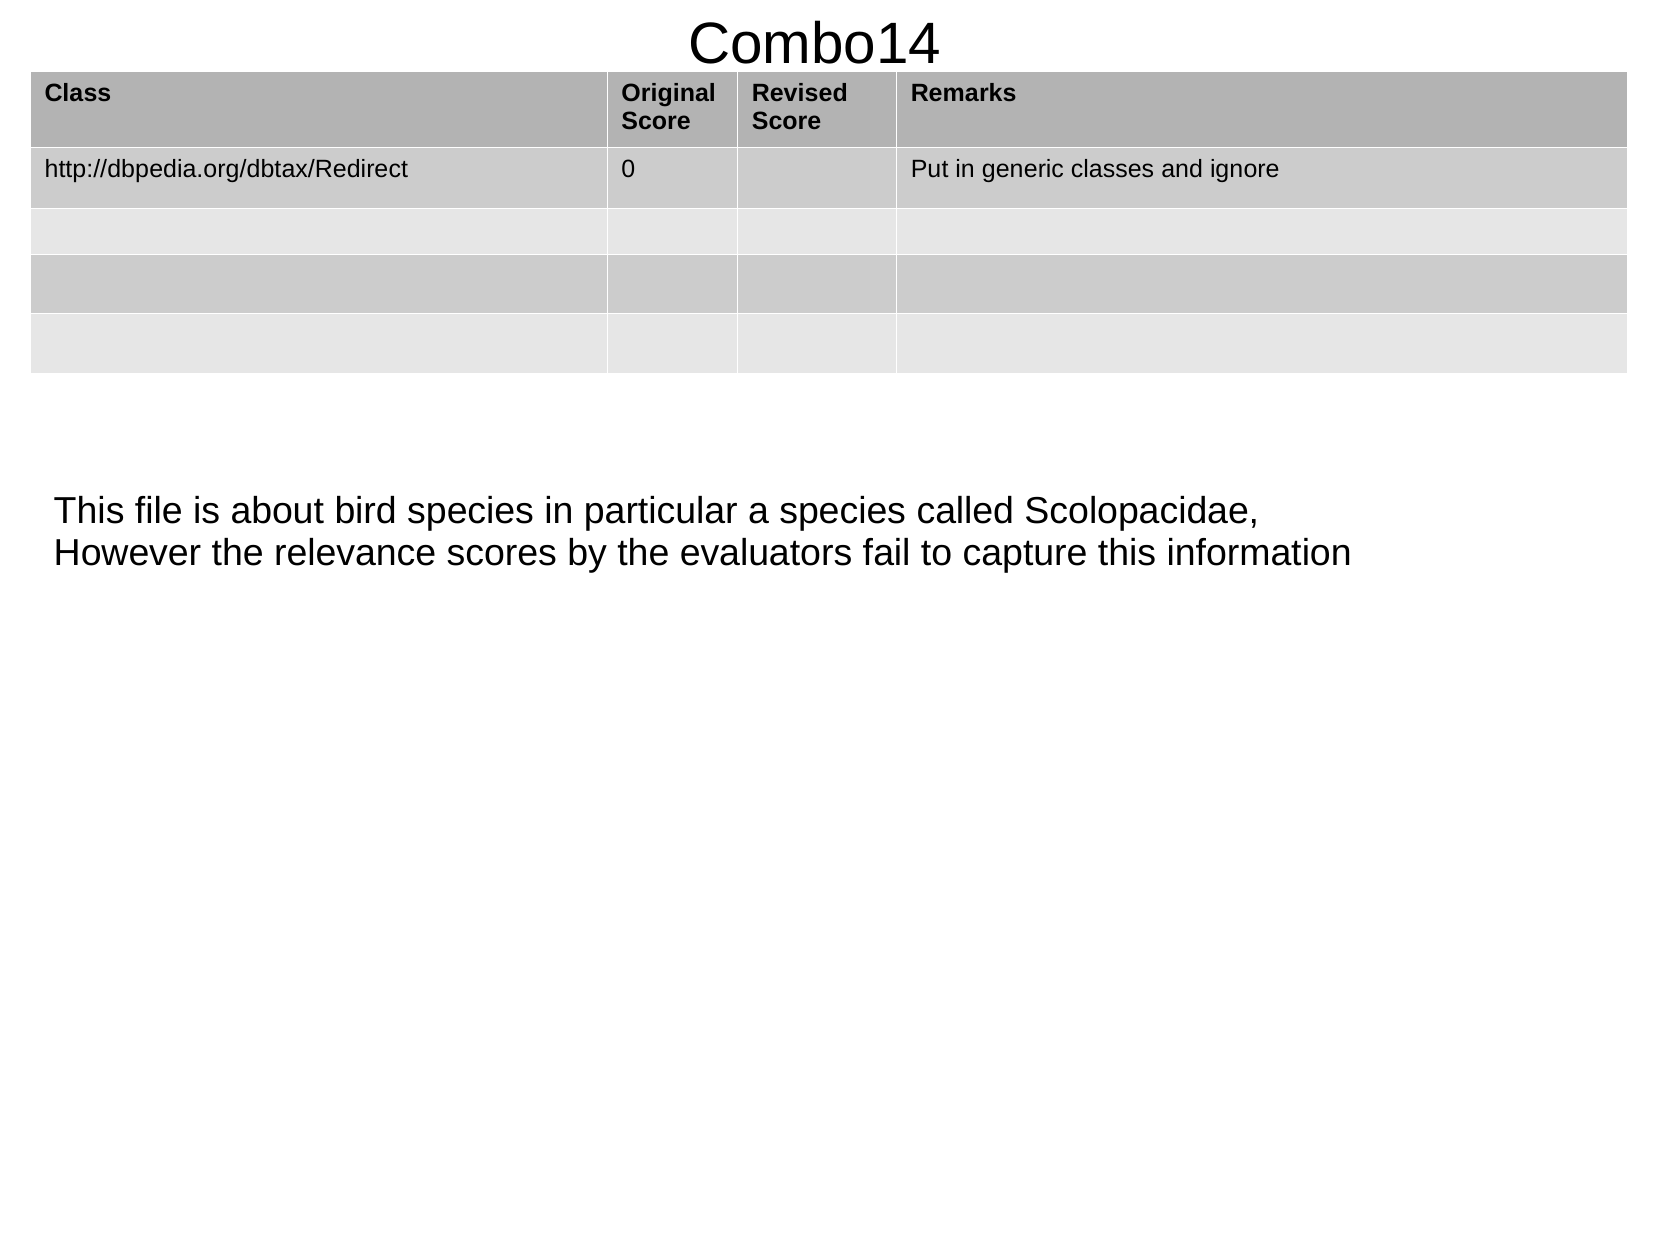

# Combo14
| Class | Original Score | Revised Score | Remarks |
| --- | --- | --- | --- |
| http://dbpedia.org/dbtax/Redirect | 0 | | Put in generic classes and ignore |
| | | | |
| | | | |
| | | | |
This file is about bird species in particular a species called Scolopacidae,
However the relevance scores by the evaluators fail to capture this information